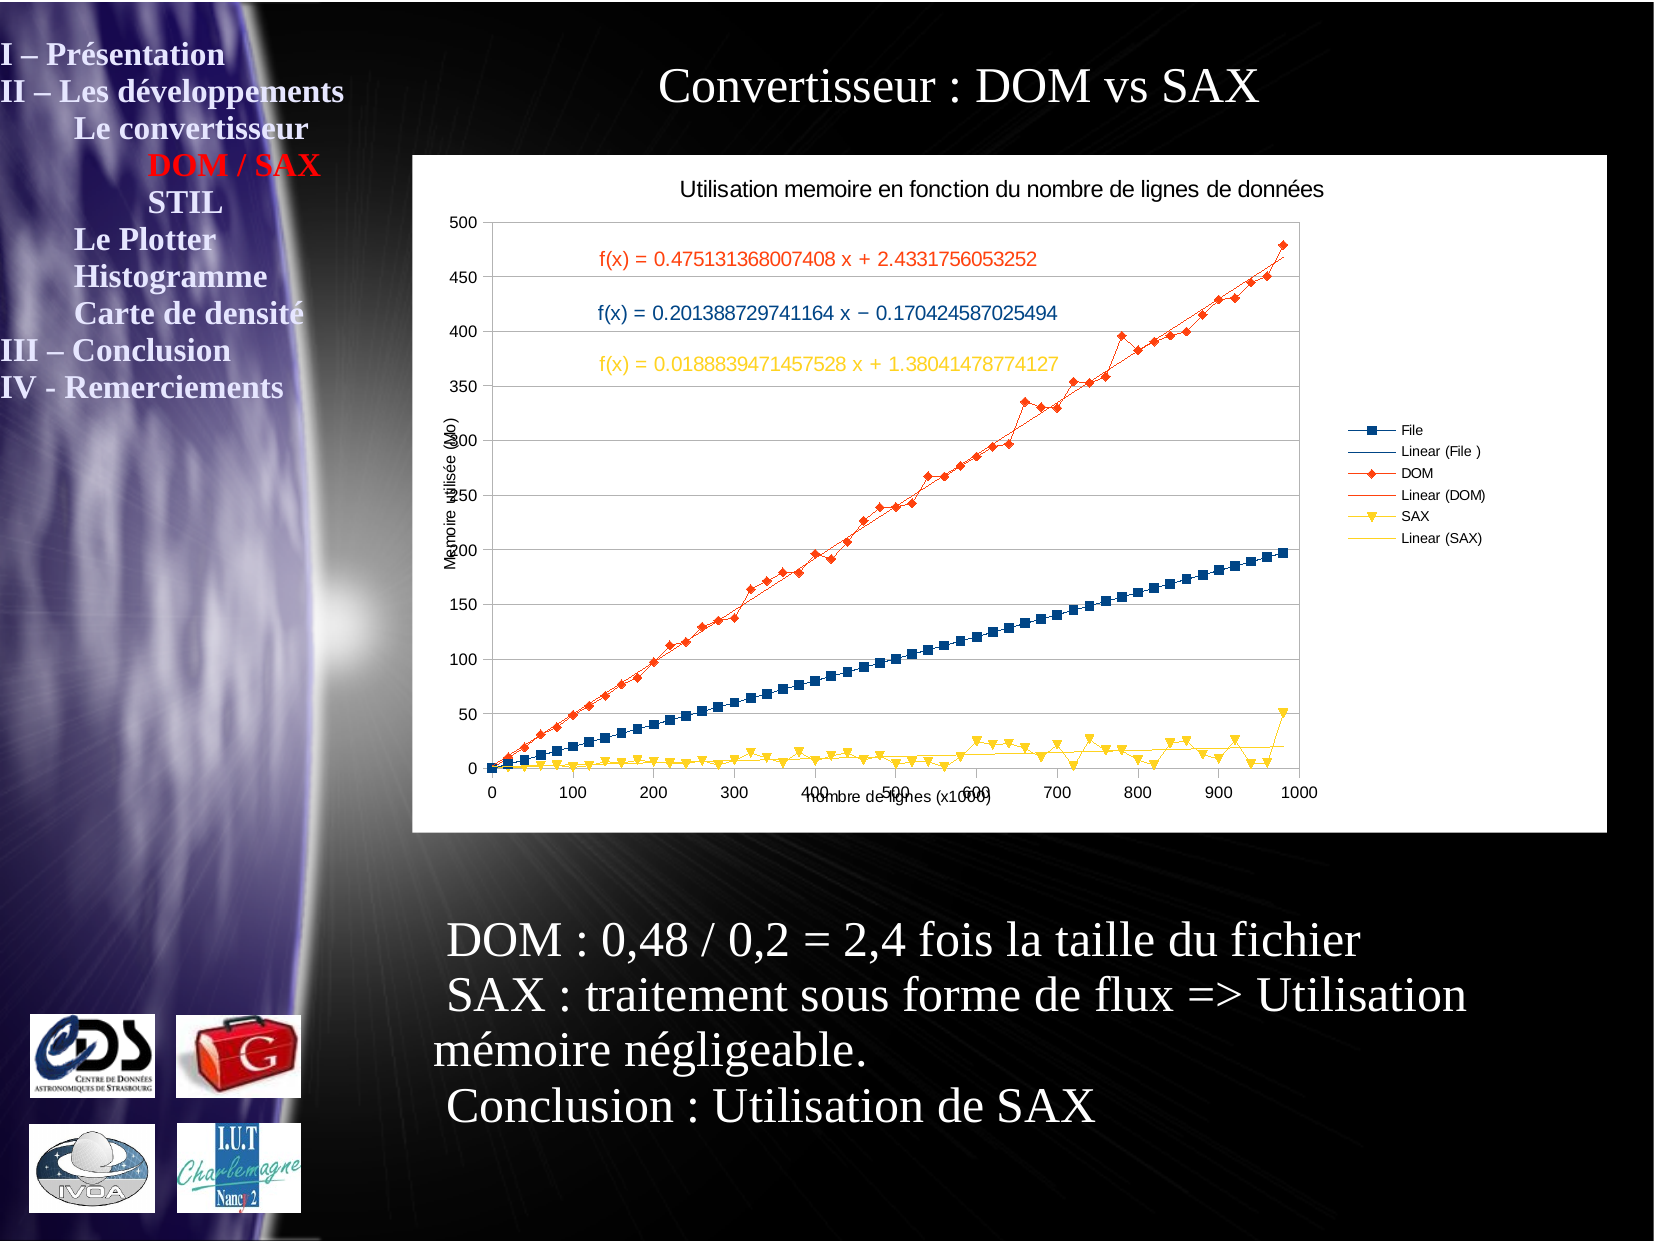

# I – Présentation II – Les développements Le convertisseur DOM / SAX STIL Le Plotter Histogramme Carte de densité III – Conclusion IV - Remerciements
Convertisseur : DOM vs SAX
### Chart: Utilisation memoire en fonction du nombre de lignes de données
| Category | File | DOM | SAX |
|---|---|---|---| DOM : 0,48 / 0,2 = 2,4 fois la taille du fichier
 SAX : traitement sous forme de flux => Utilisation mémoire négligeable.
 Conclusion : Utilisation de SAX